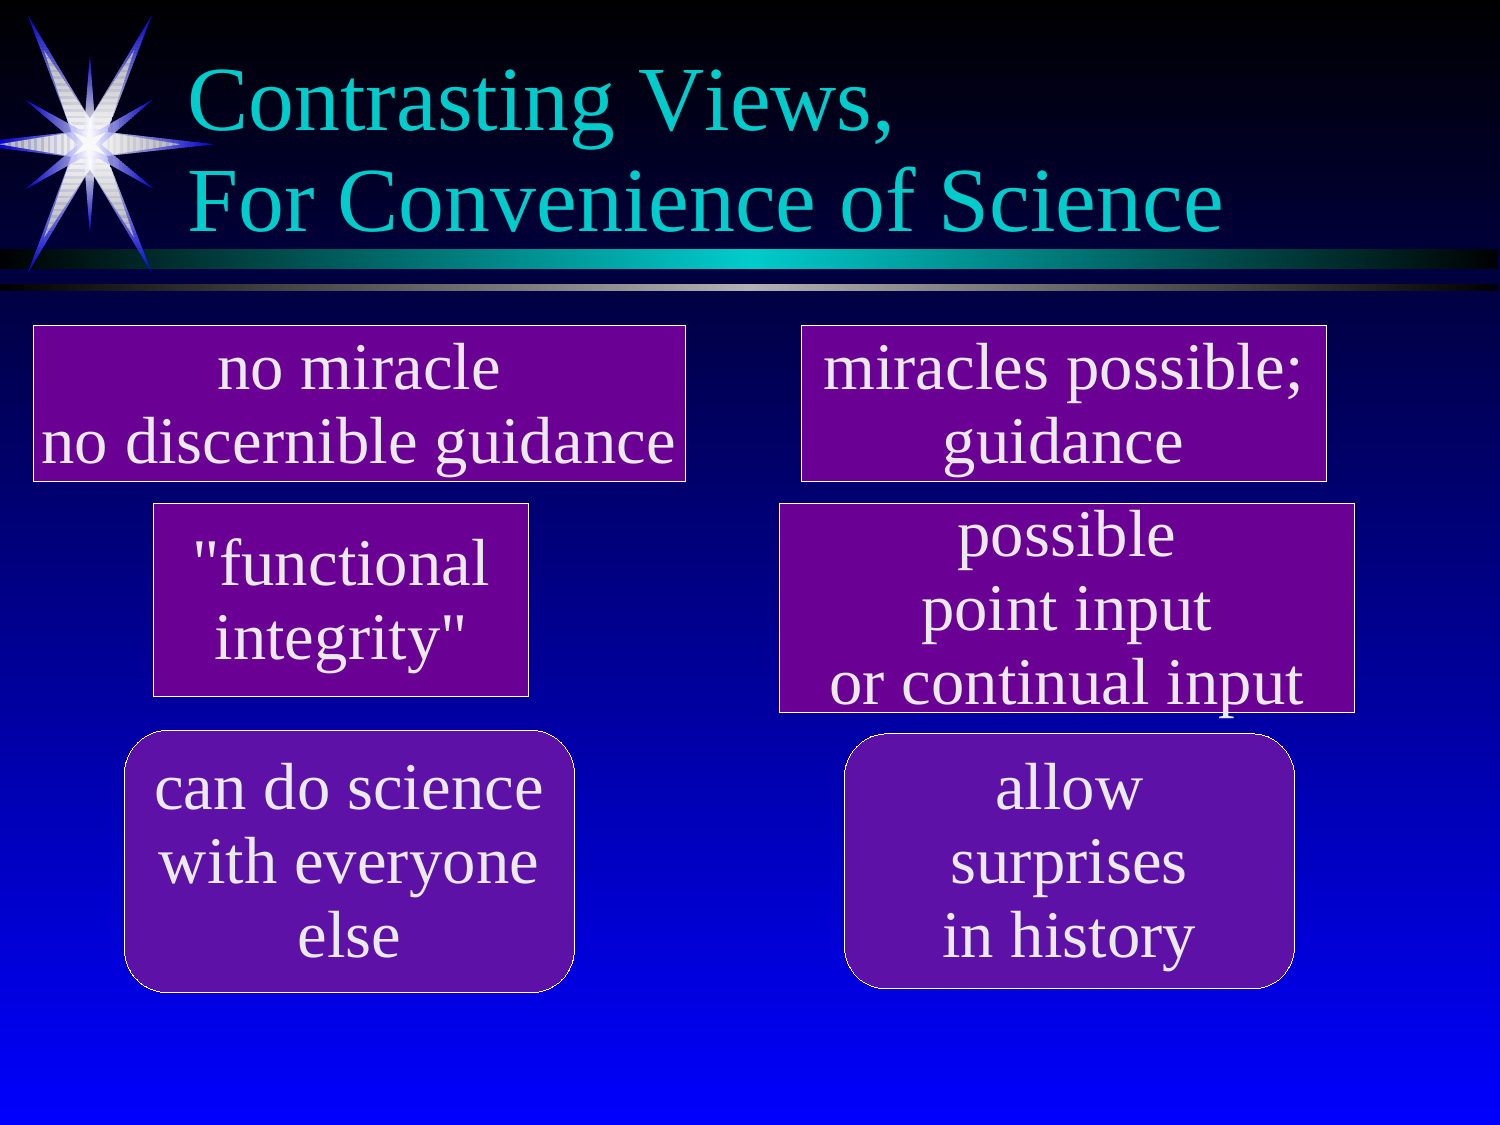

# Contrasting Views, For Convenience of Science
no miracle
no discernible guidance
miracles possible;
guidance
"functional
integrity"
possible
point input
or continual input
can do science
with everyone
else
allow
surprises
in history